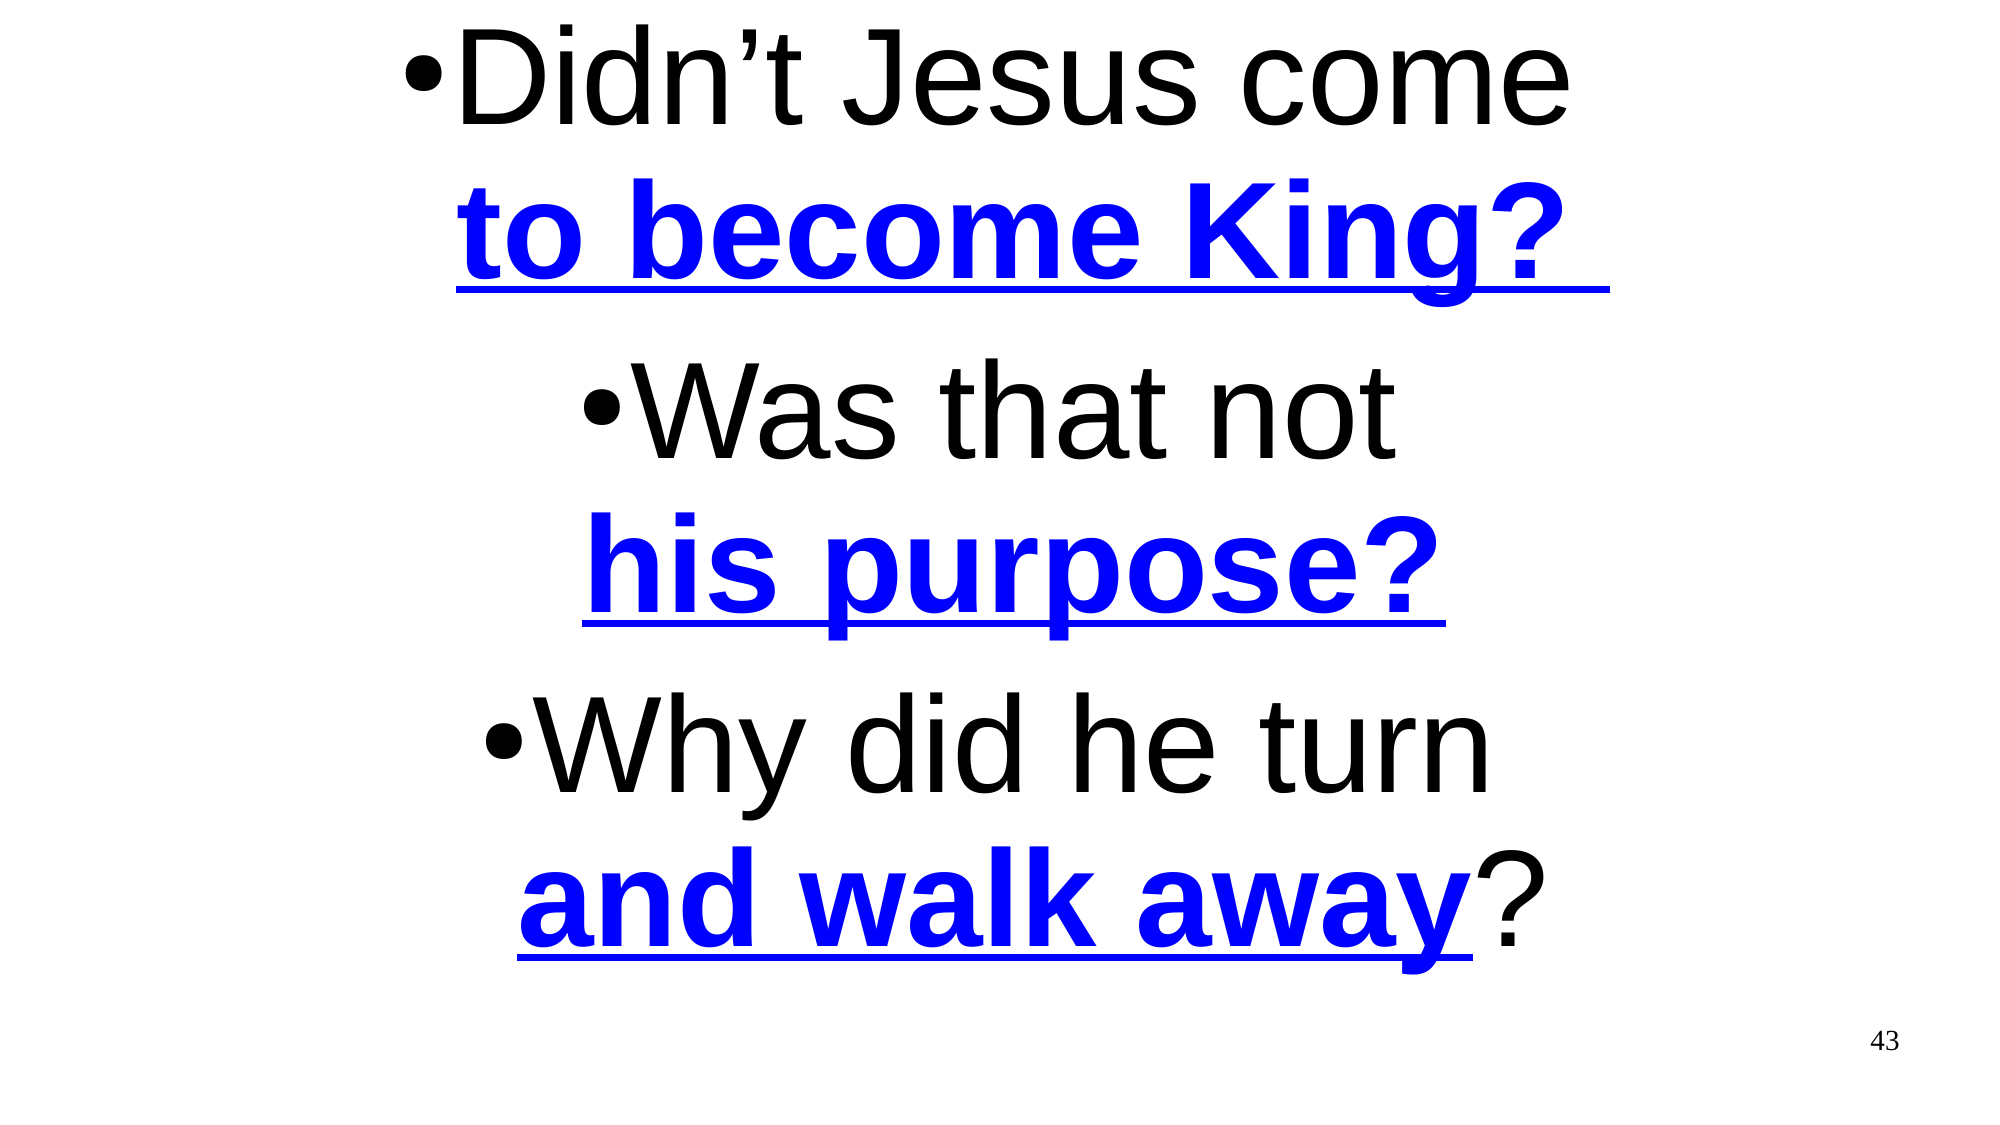

# Didn’t Jesus come to become King?
Was that not
his purpose?
Why did he turn
and walk away?
43